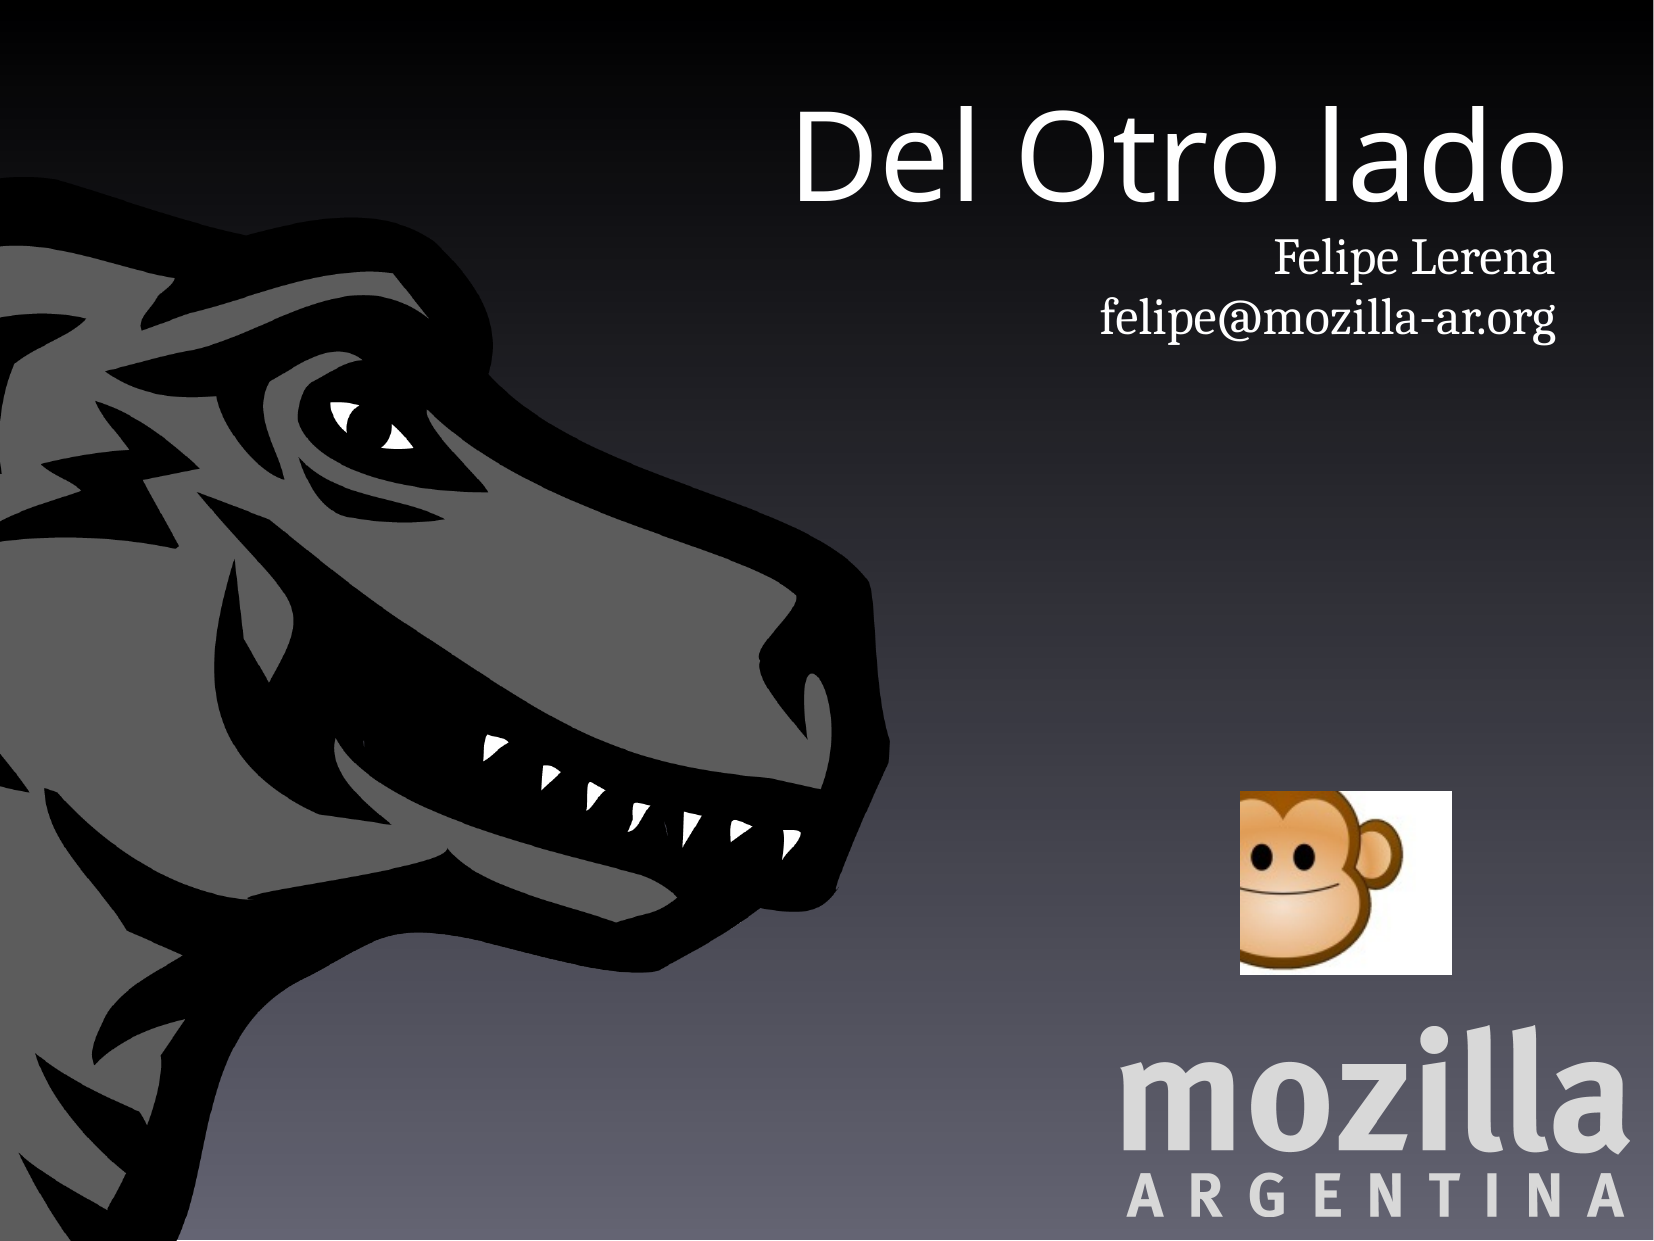

# Del Otro lado
Felipe Lerena
felipe@mozilla-ar.org